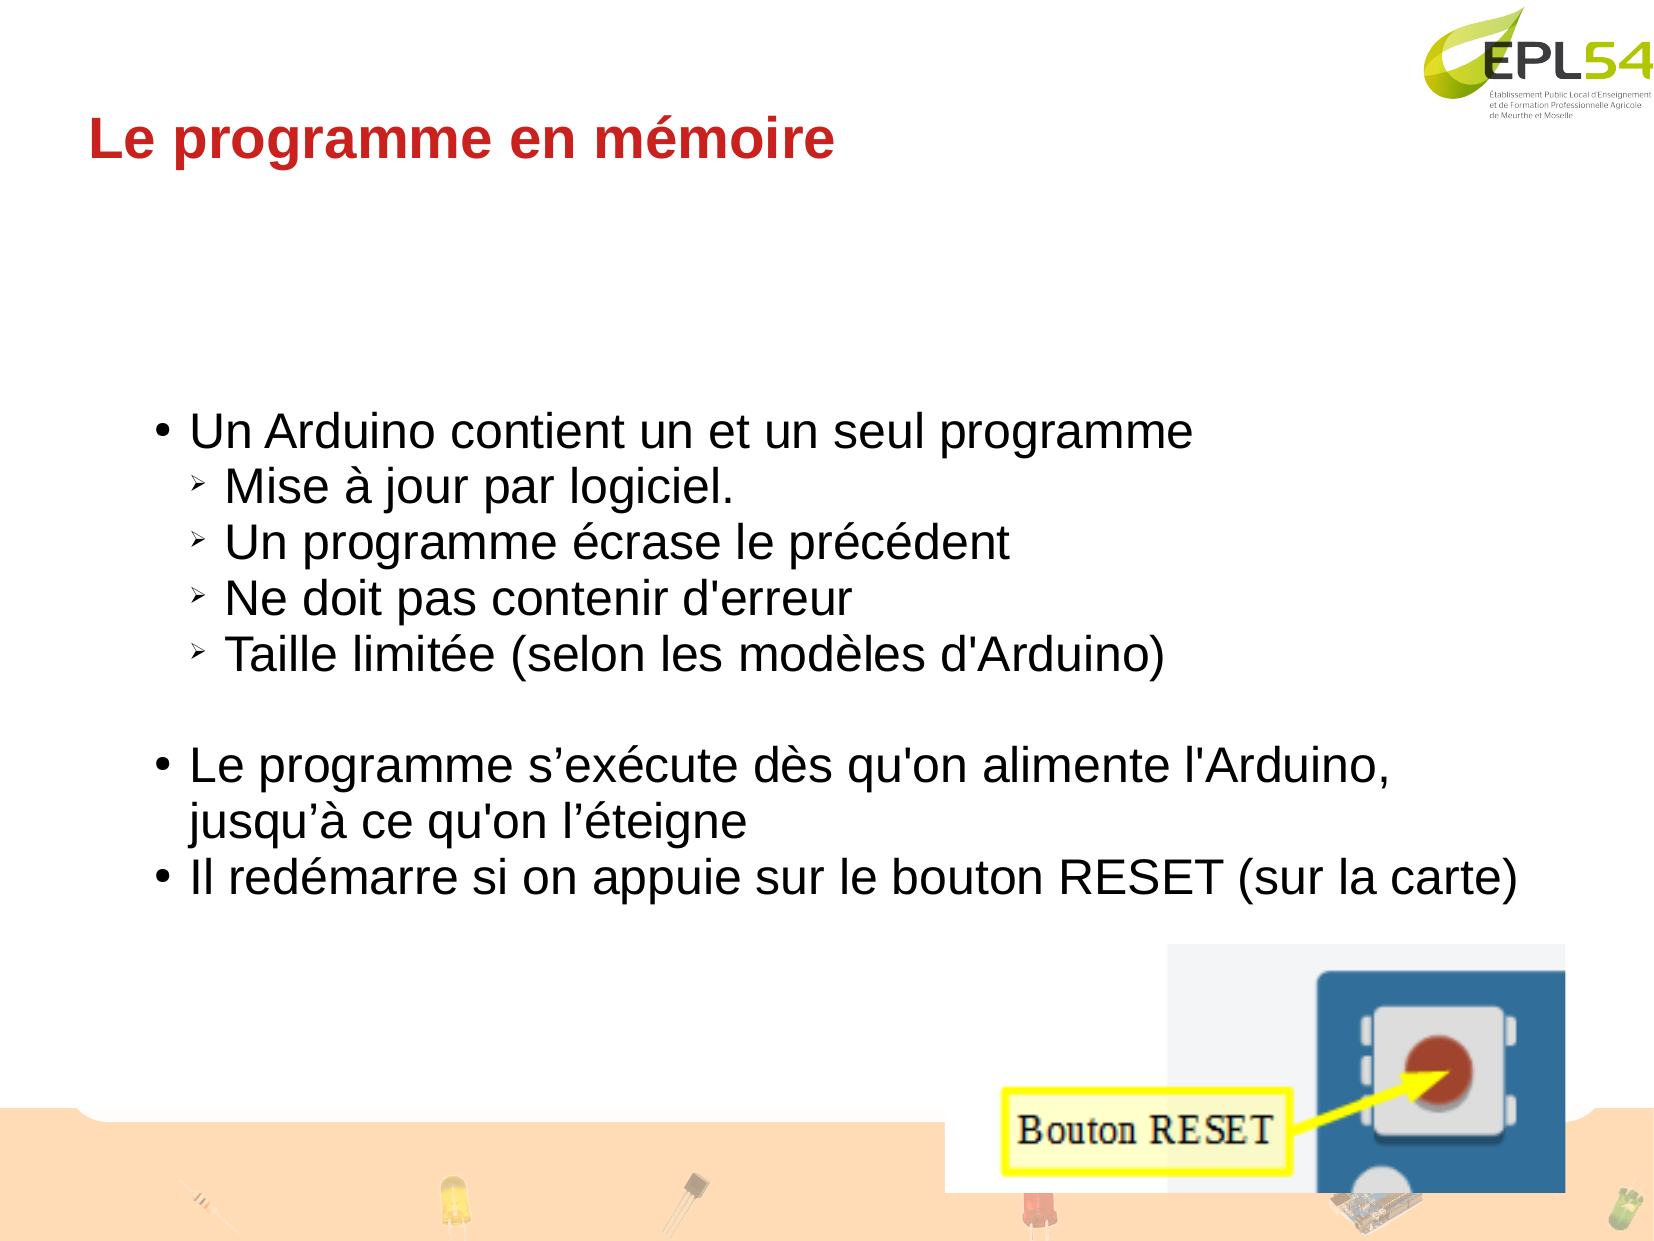

# Le programme en mémoire
Un Arduino contient un et un seul programme
Mise à jour par logiciel.
Un programme écrase le précédent
Ne doit pas contenir d'erreur
Taille limitée (selon les modèles d'Arduino)
Le programme s’exécute dès qu'on alimente l'Arduino, jusqu’à ce qu'on l’éteigne
Il redémarre si on appuie sur le bouton RESET (sur la carte)